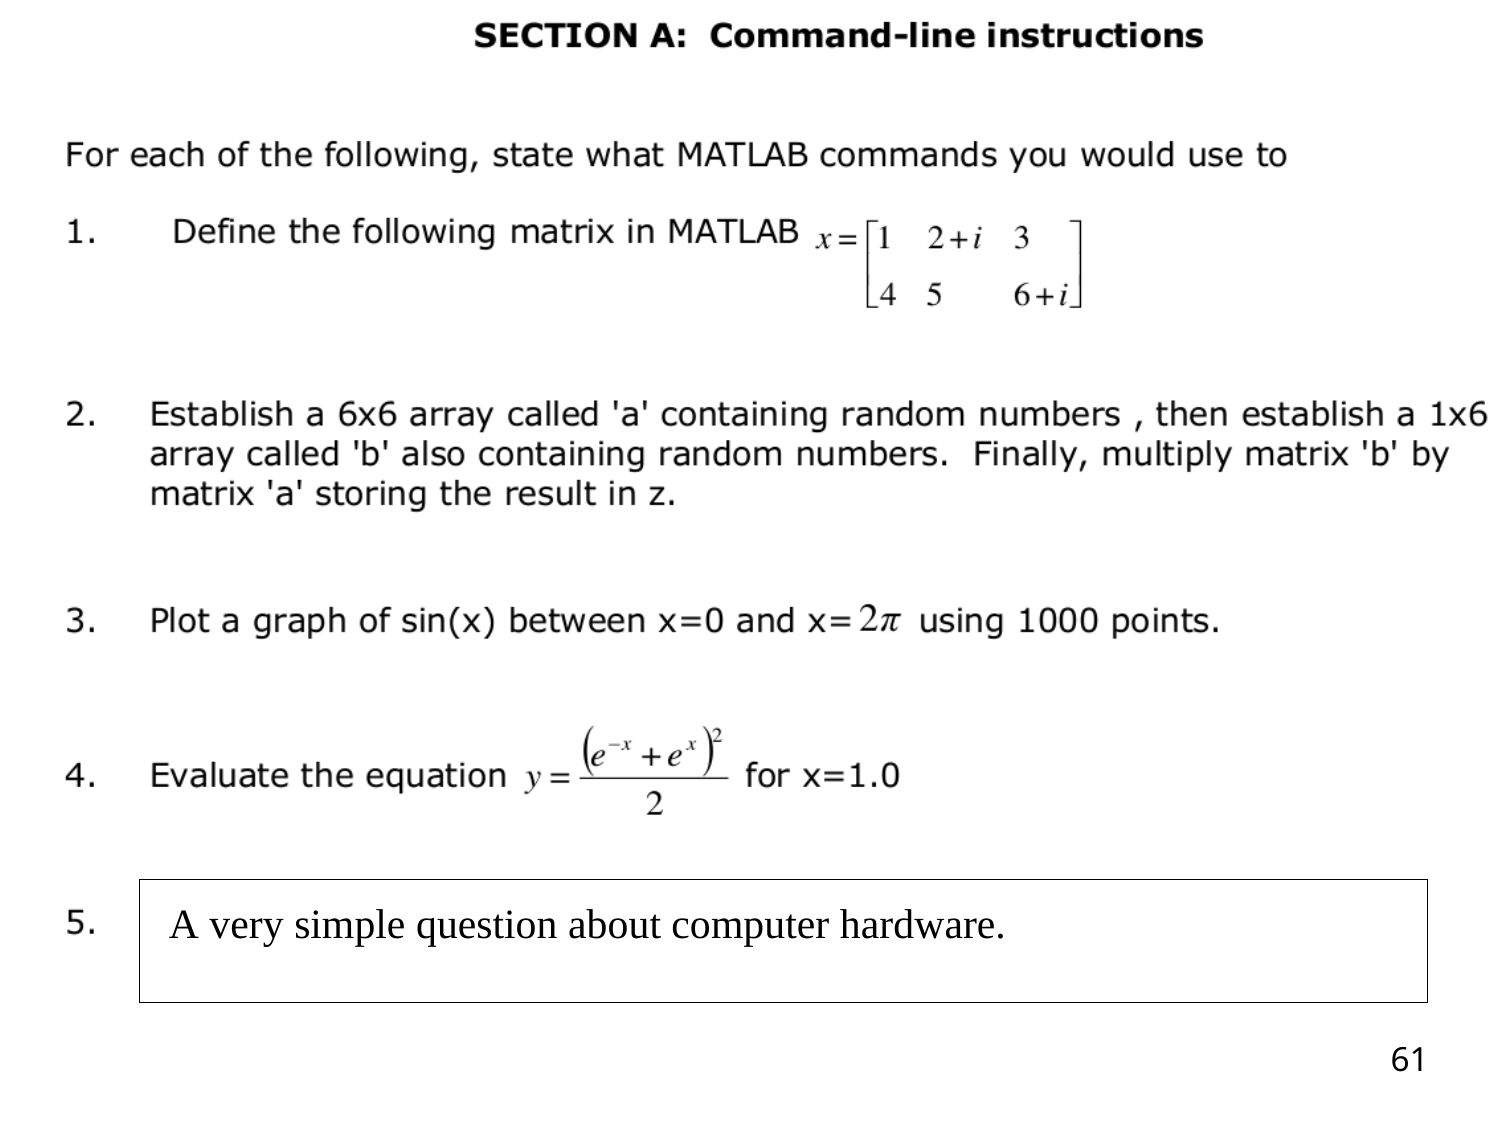

A very simple question about computer hardware.